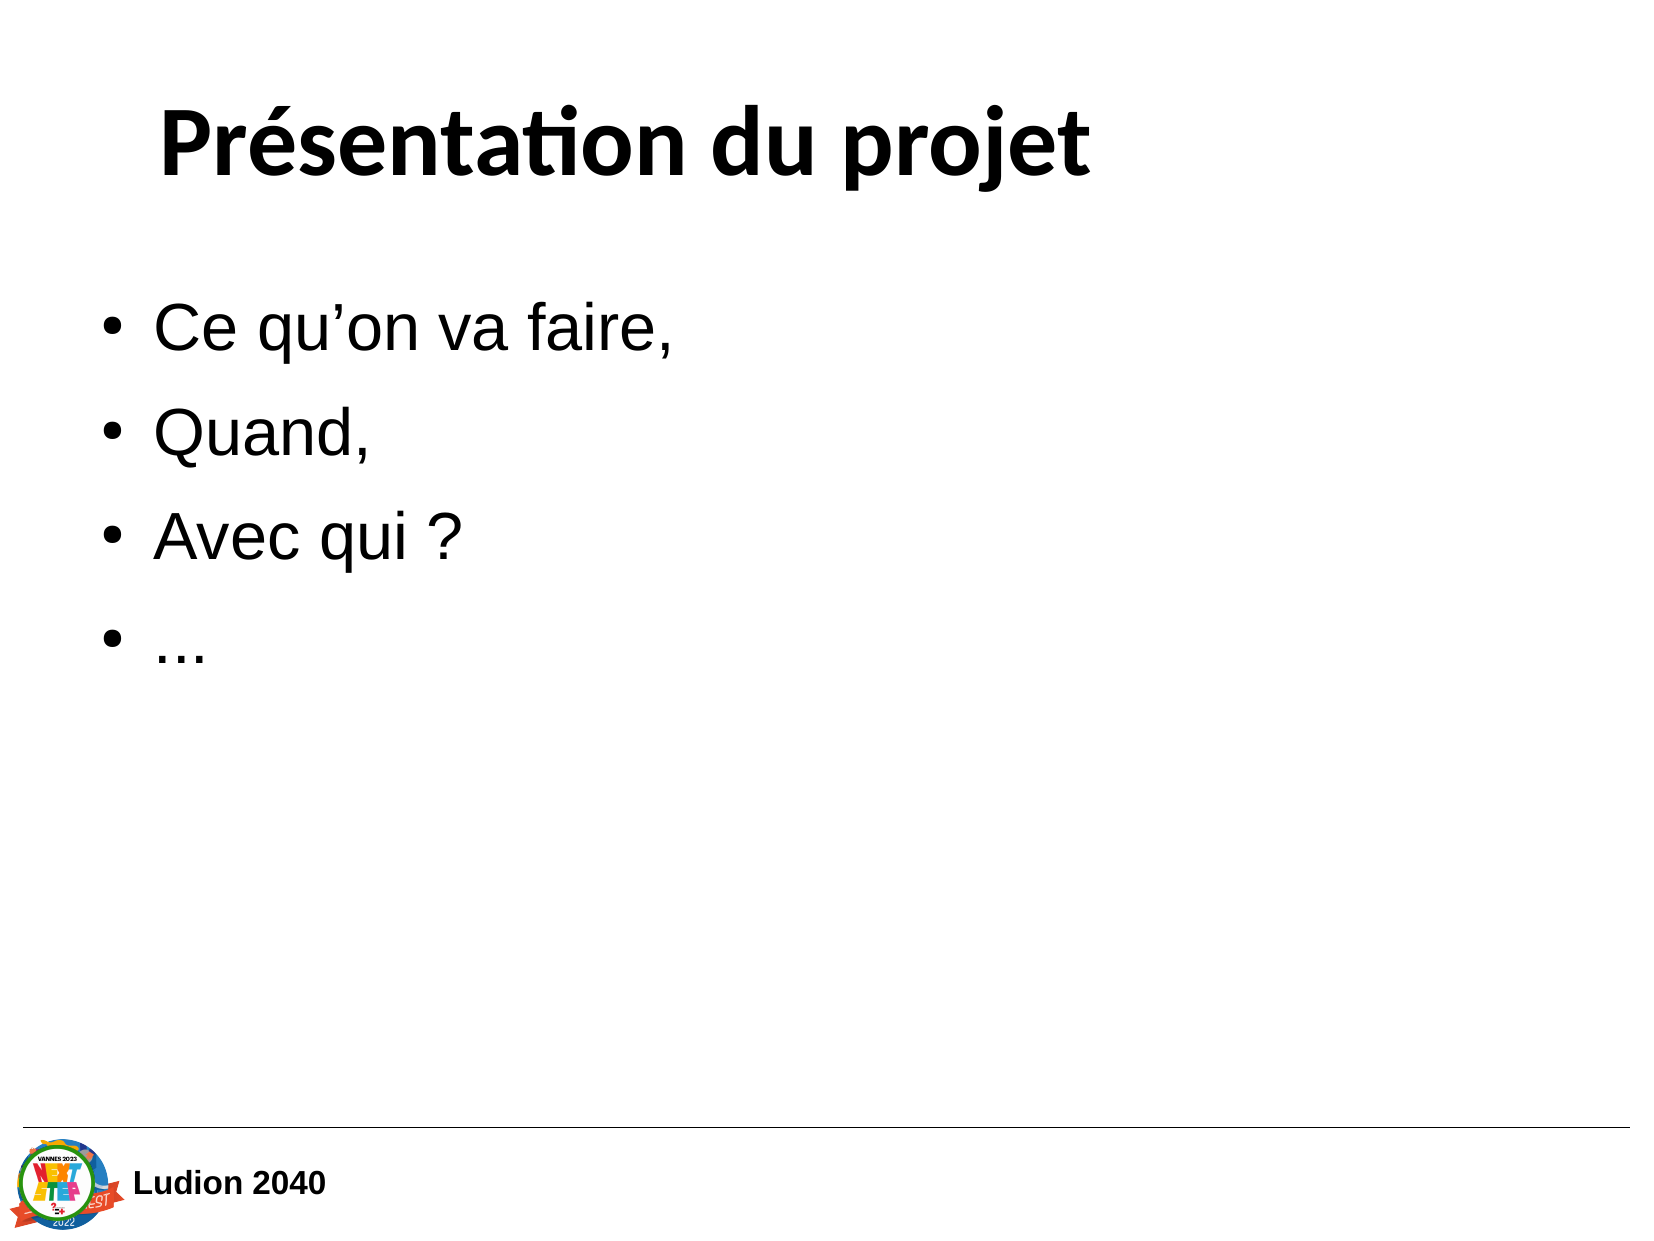

# Présentation du projet
Ce qu’on va faire,
Quand,
Avec qui ?
...
Ludion 2040